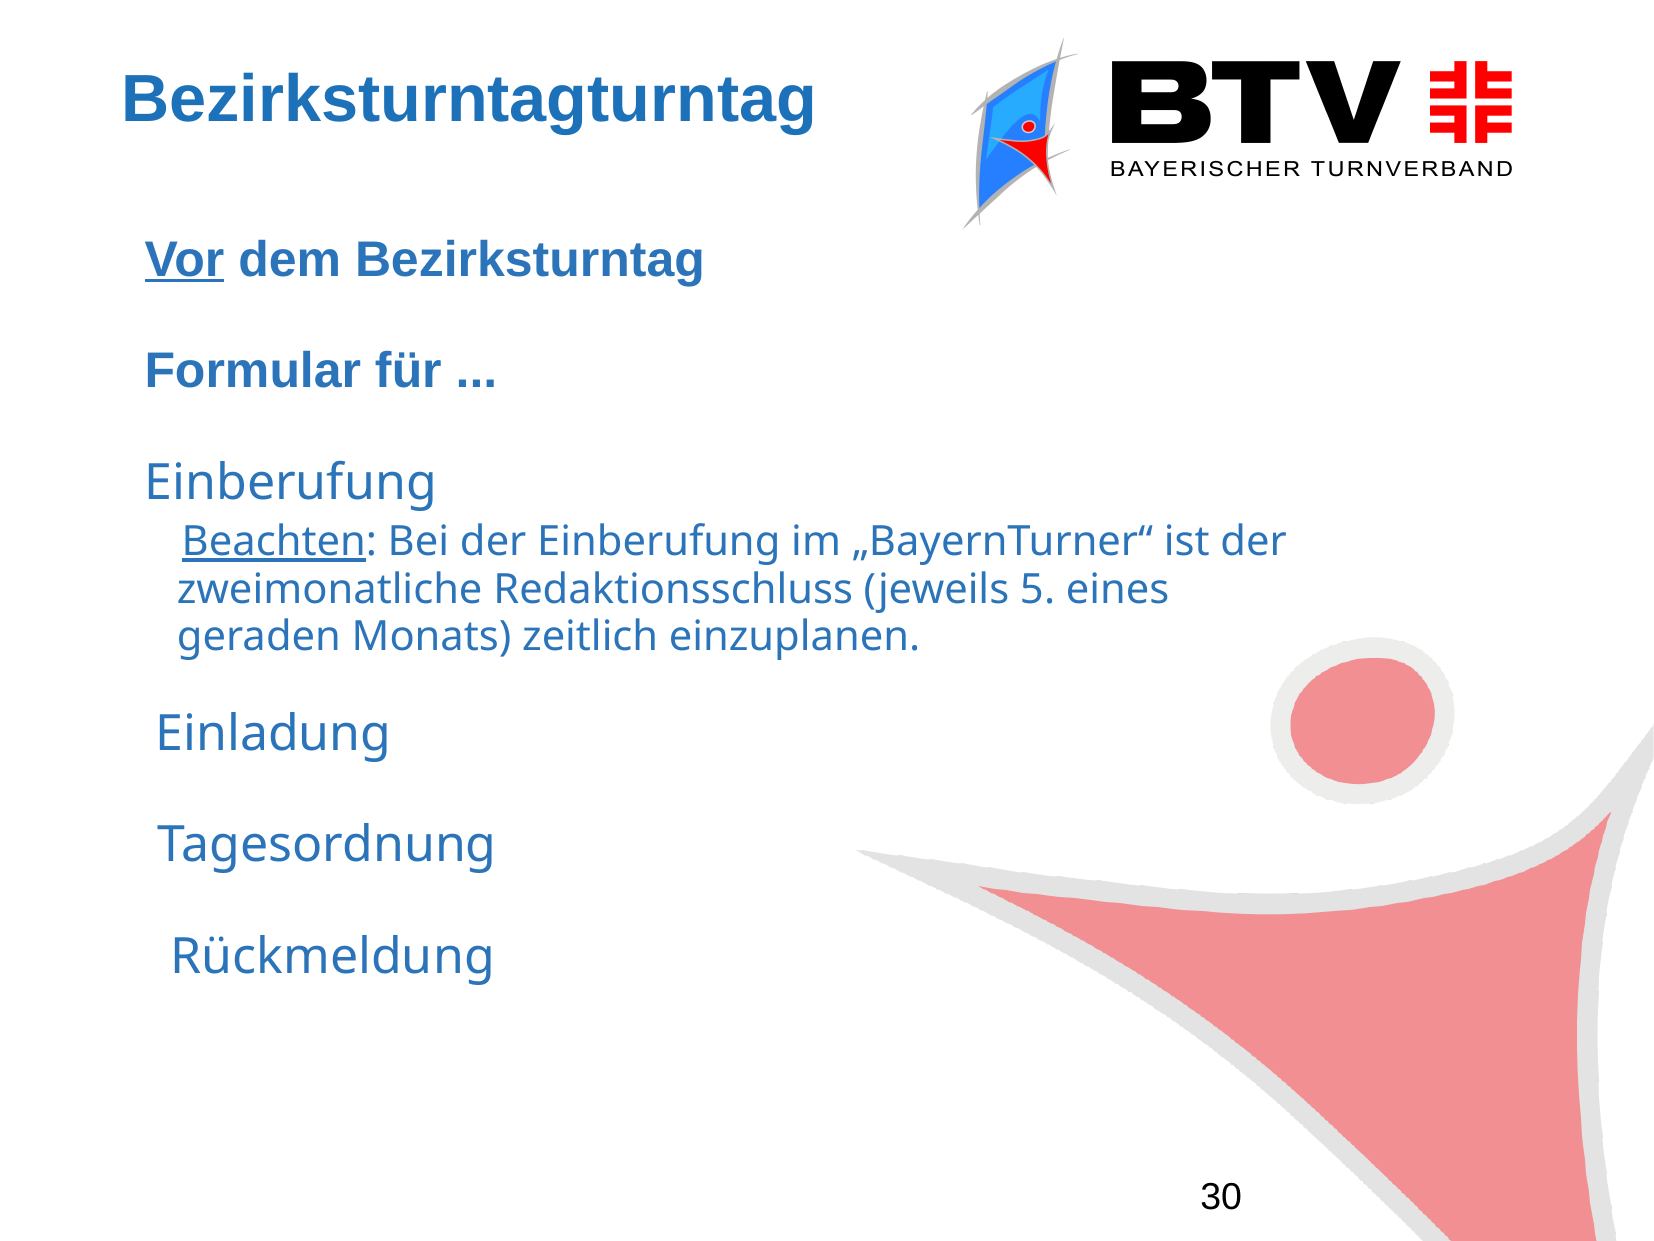

# Bezirksturntagturntag
Vor dem Bezirksturntag
Formular für ...
Einberufung
 Beachten: Bei der Einberufung im „BayernTurner“ ist der
 zweimonatliche Redaktionsschluss (jeweils 5. eines
 geraden Monats) zeitlich einzuplanen.
 Einladung
 Tagesordnung
 Rückmeldung